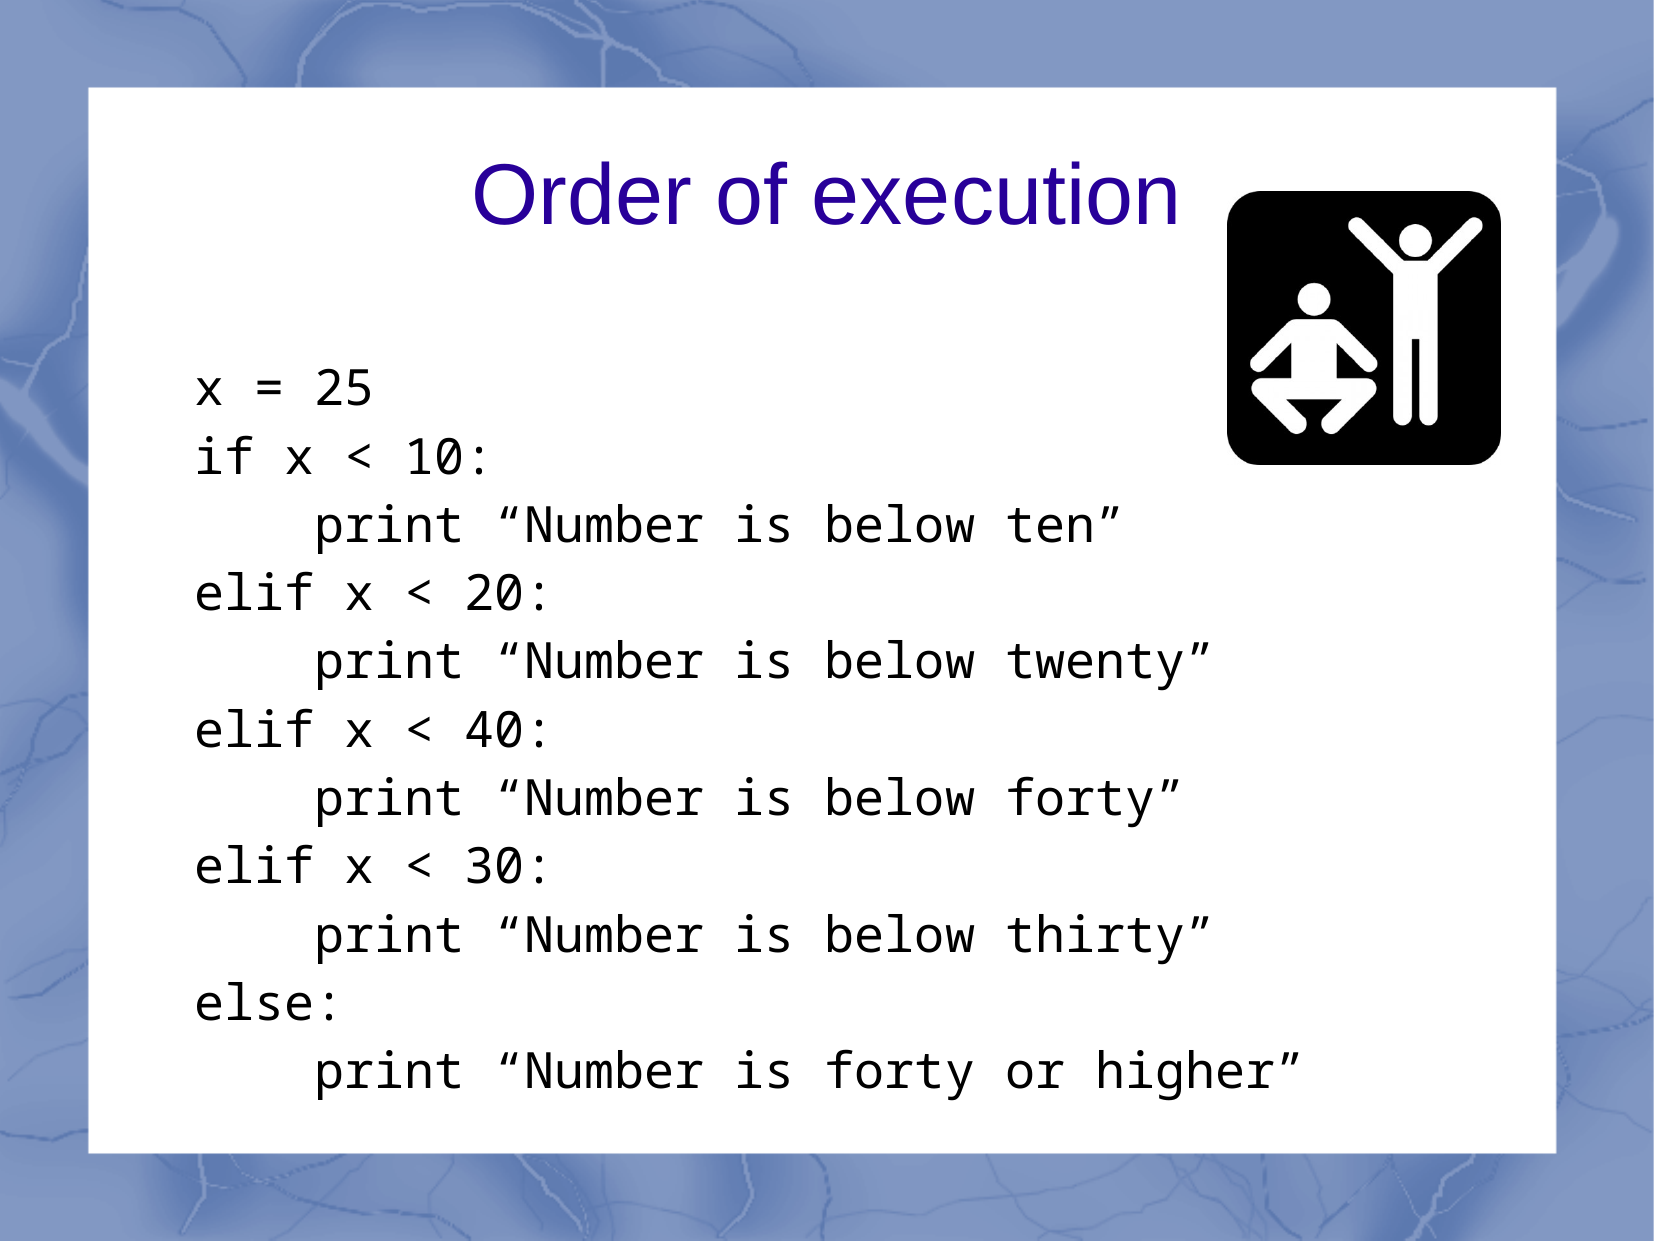

# Order of execution
x = 25
if x < 10:
 print “Number is below ten”
elif x < 20:
 print “Number is below twenty”
elif x < 40:
 print “Number is below forty”
elif x < 30:
 print “Number is below thirty”
else:
 print “Number is forty or higher”